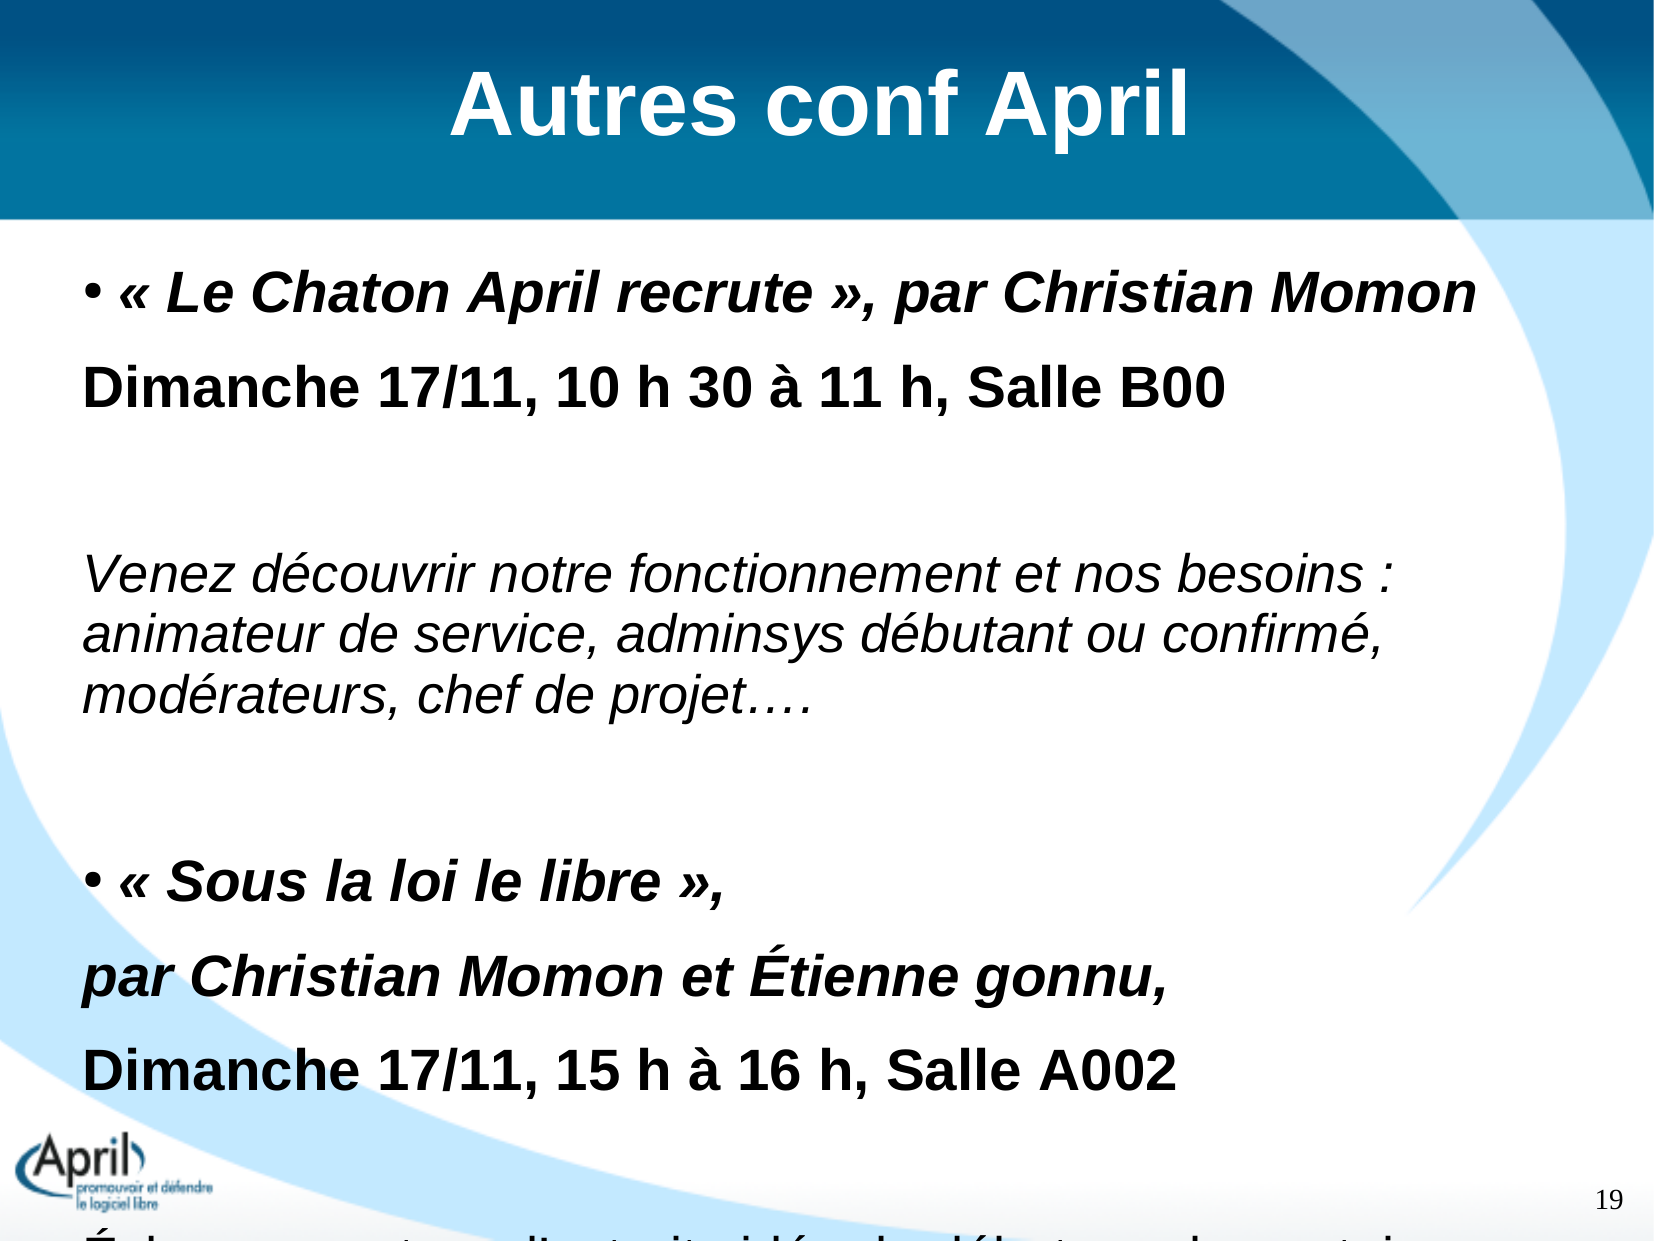

# Autres conf April
« Le Chaton April recrute », par Christian Momon
Dimanche 17/11, 10 h 30 à 11 h, Salle B00
Venez découvrir notre fonctionnement et nos besoins : animateur de service, adminsys débutant ou confirmé, modérateurs, chef de projet….
« Sous la loi le libre »,
par Christian Momon et Étienne gonnu,
Dimanche 17/11, 15 h à 16 h, Salle A002
Échanges autour d’extrait vidéo de débats parlementaires (projet de loi « économie circulaire » et projet de loi « école de la confiance »)
19